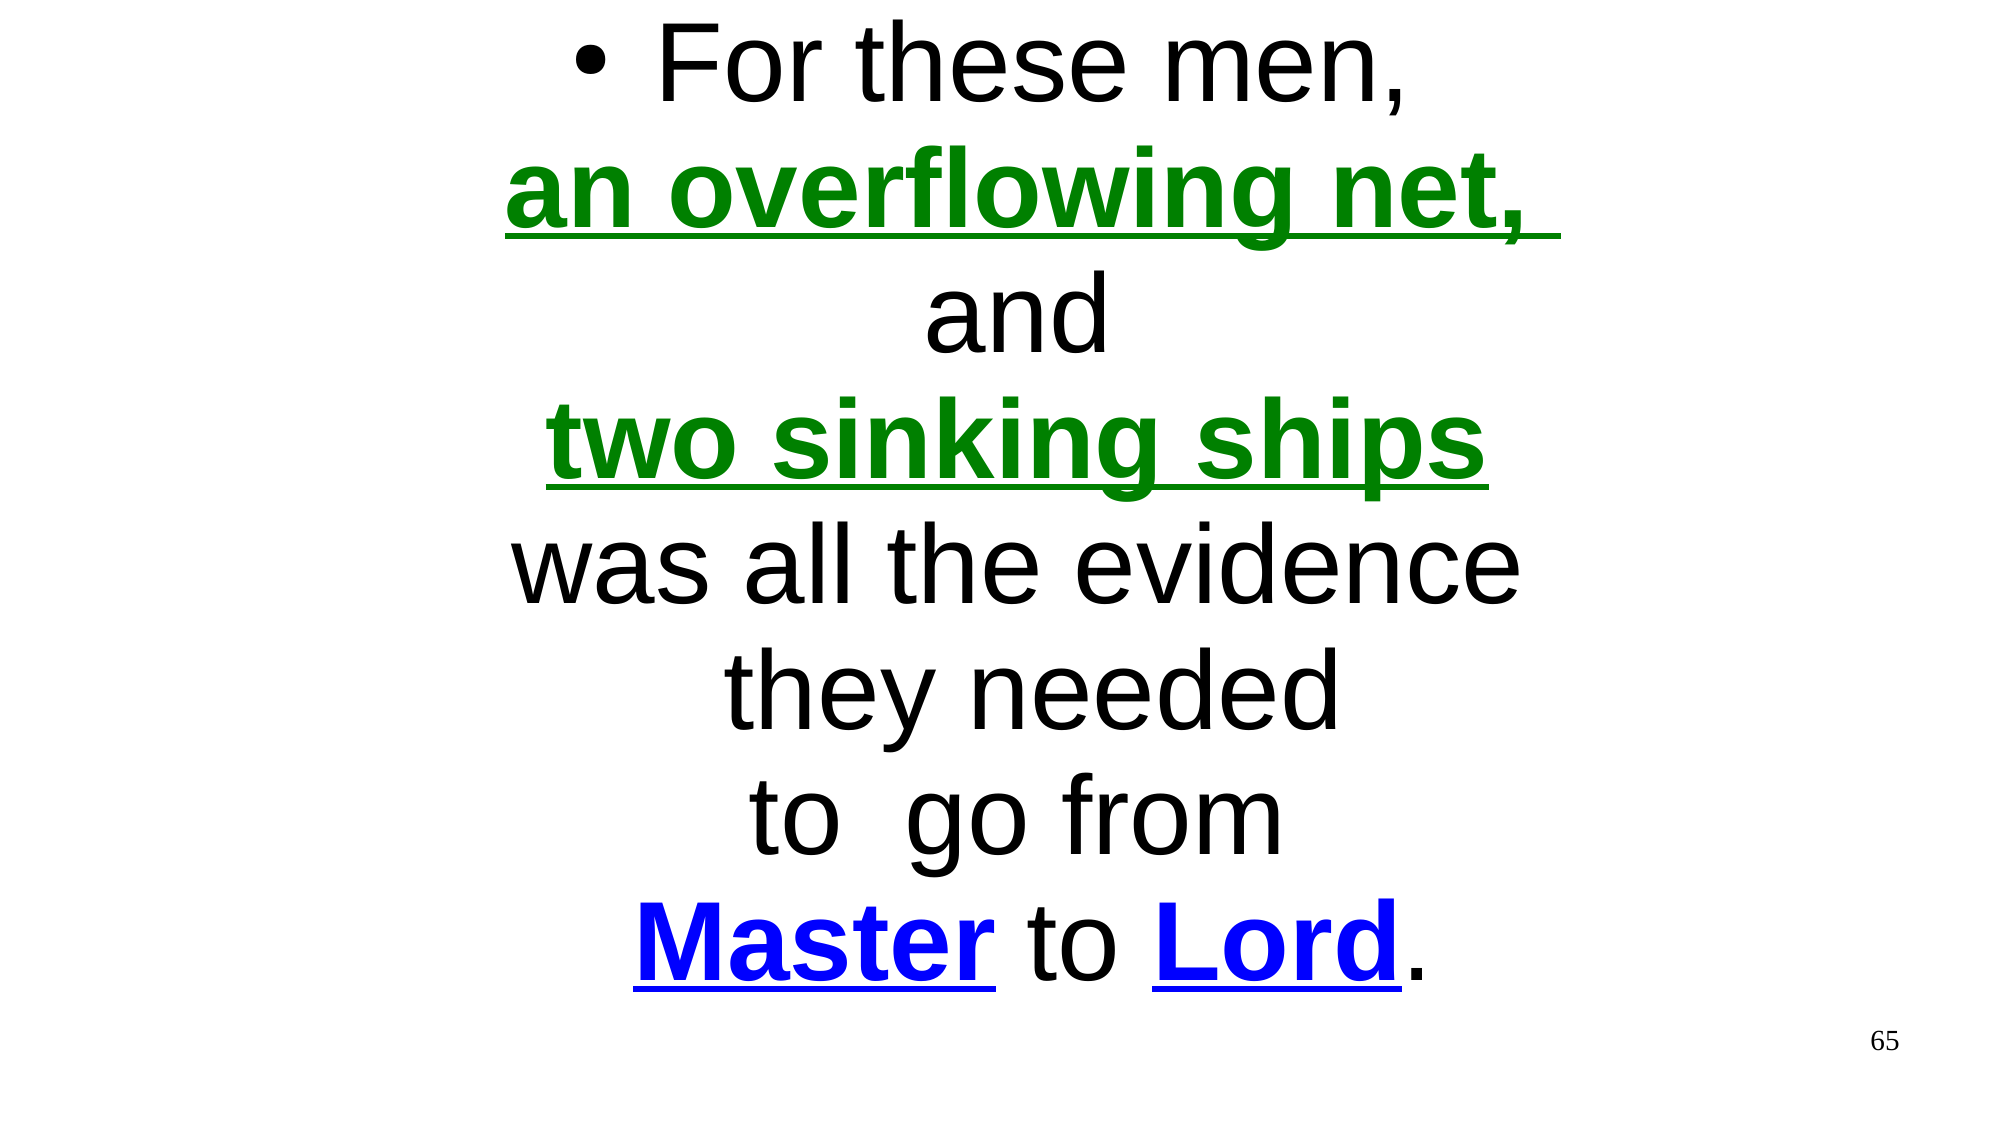

# For these men, an overflowing net, and two sinking ships was all the evidence they needed to go from Master to Lord.
65